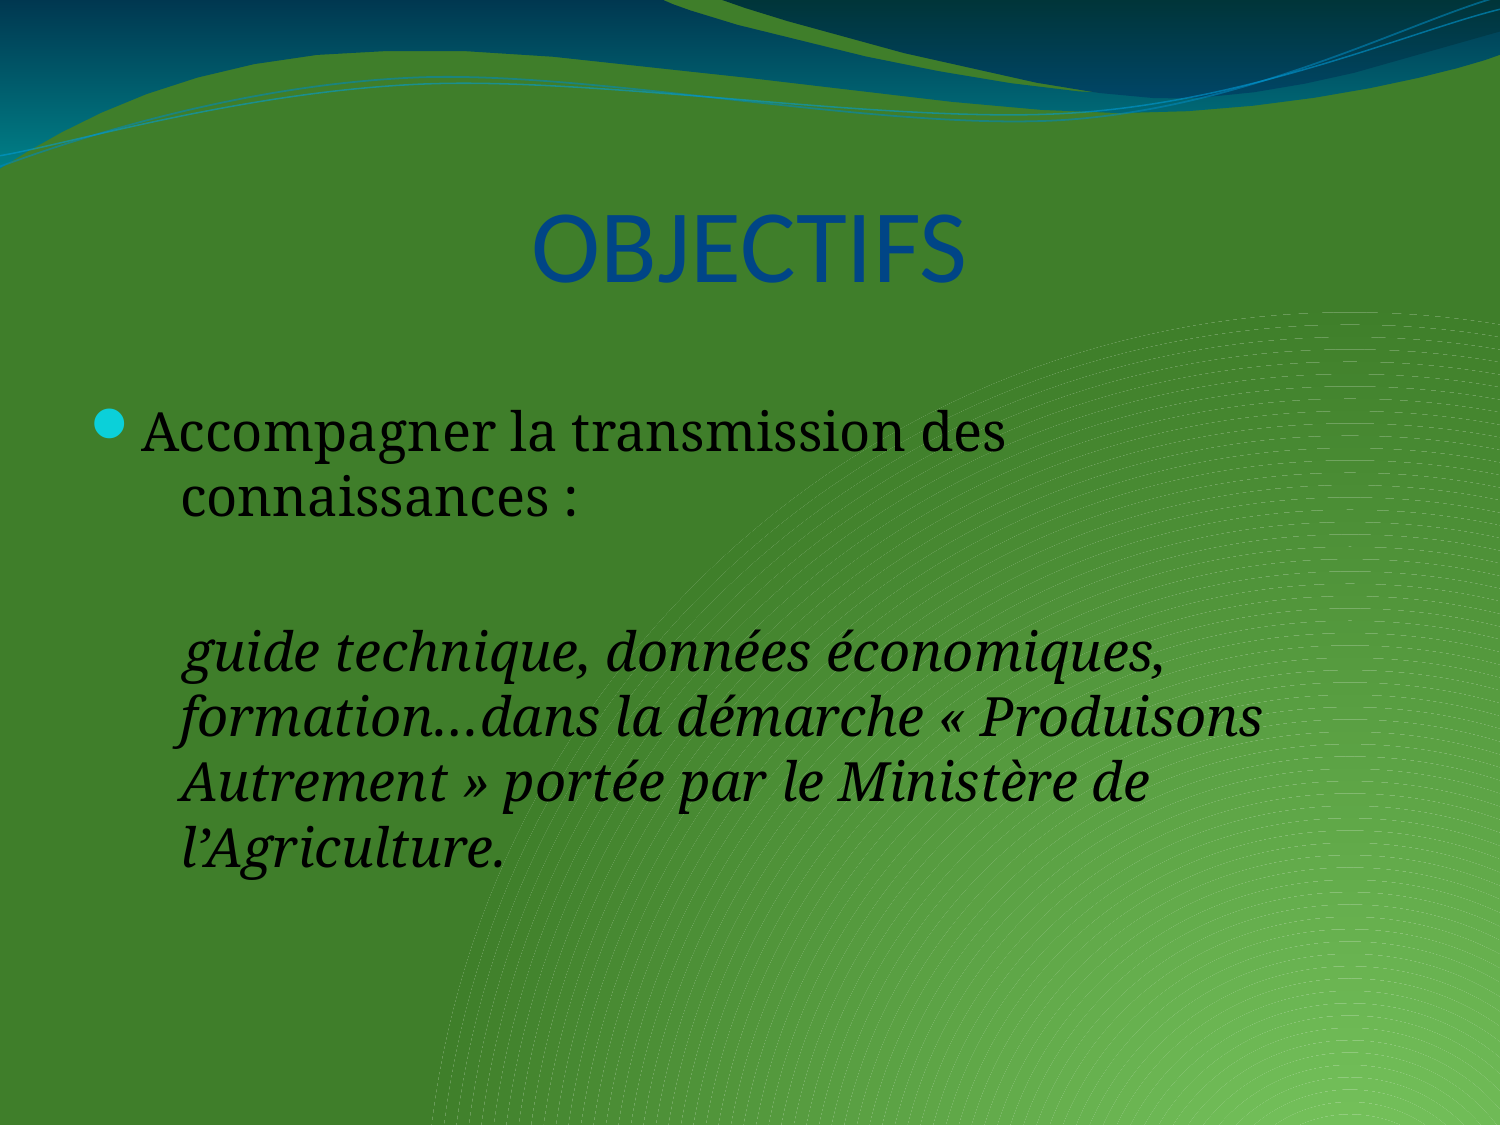

# OBJECTIFS
Accompagner la transmission des connaissances :
 guide technique, données économiques, formation…dans la démarche « Produisons Autrement » portée par le Ministère de l’Agriculture.